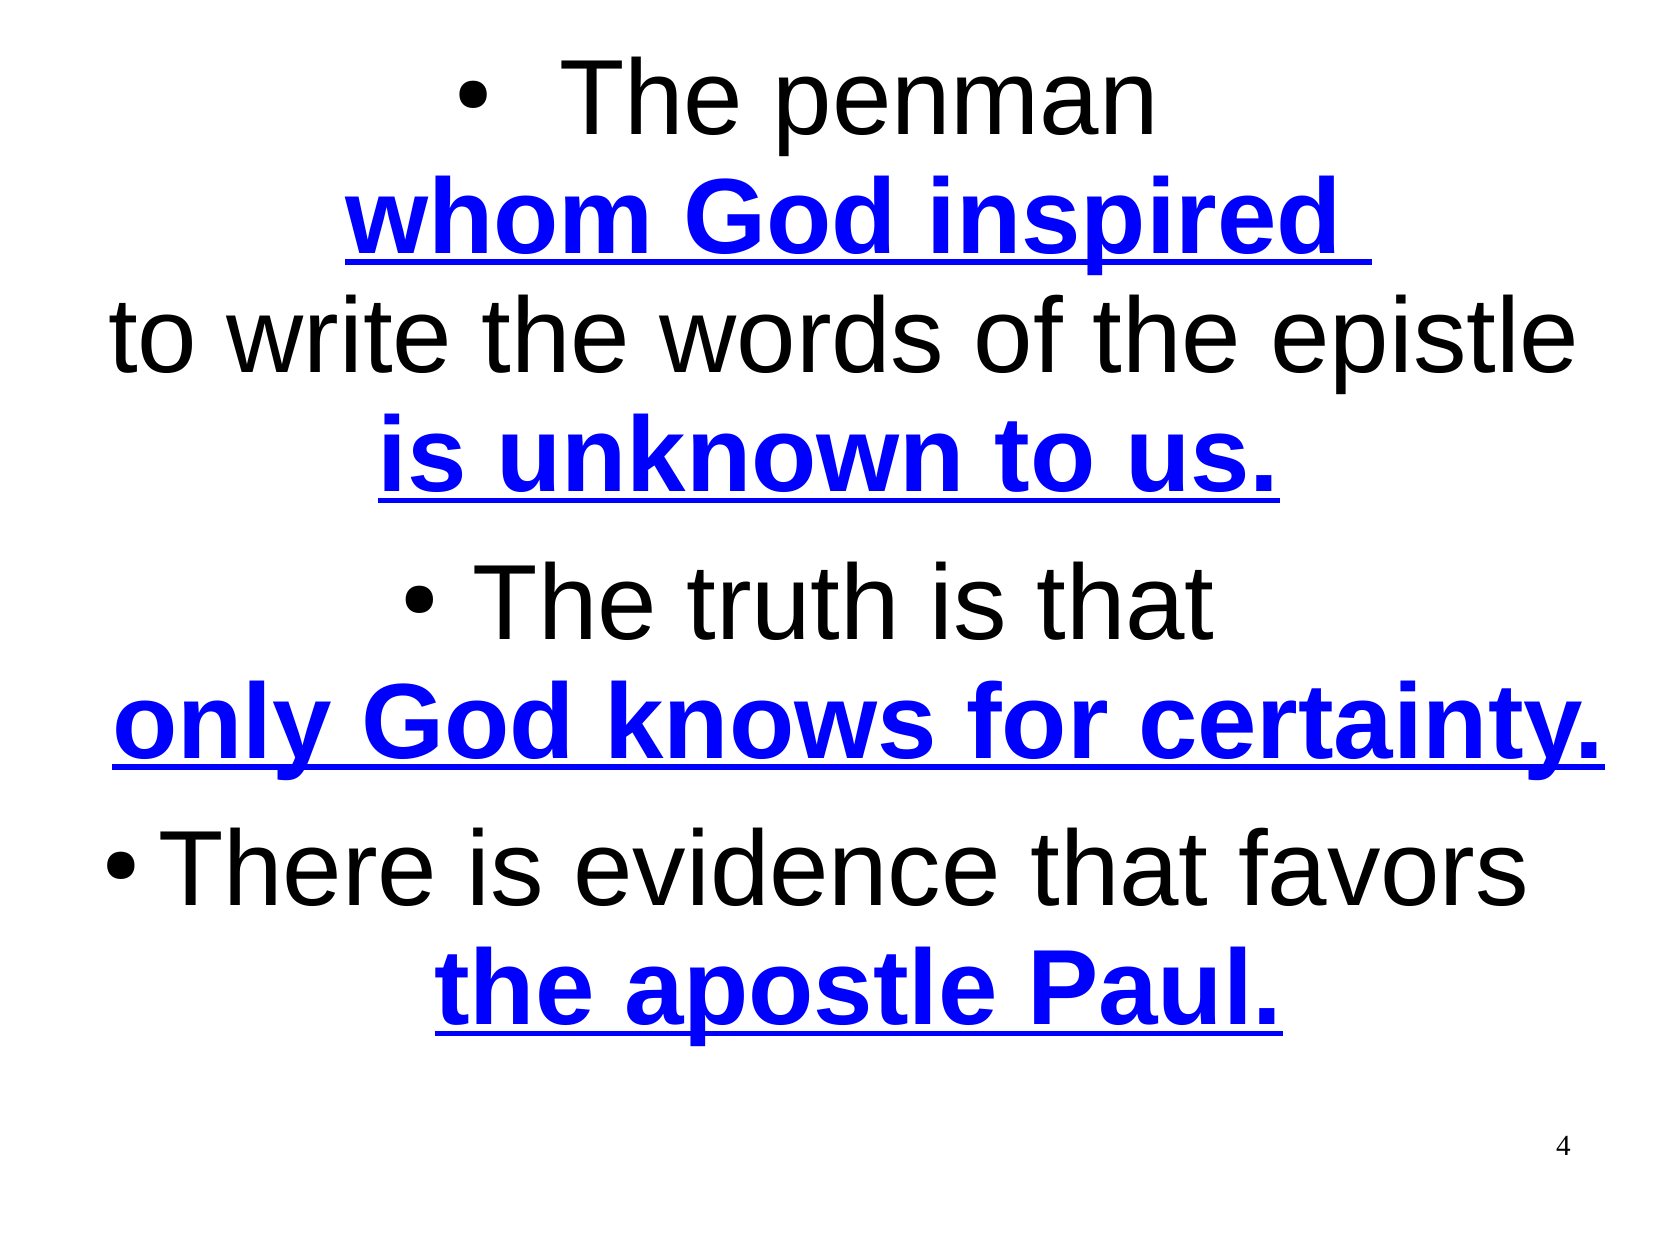

# The penman whom God inspired to write the words of the epistle is unknown to us.
The truth is that
only God knows for certainty.
There is evidence that favors
the apostle Paul.
4